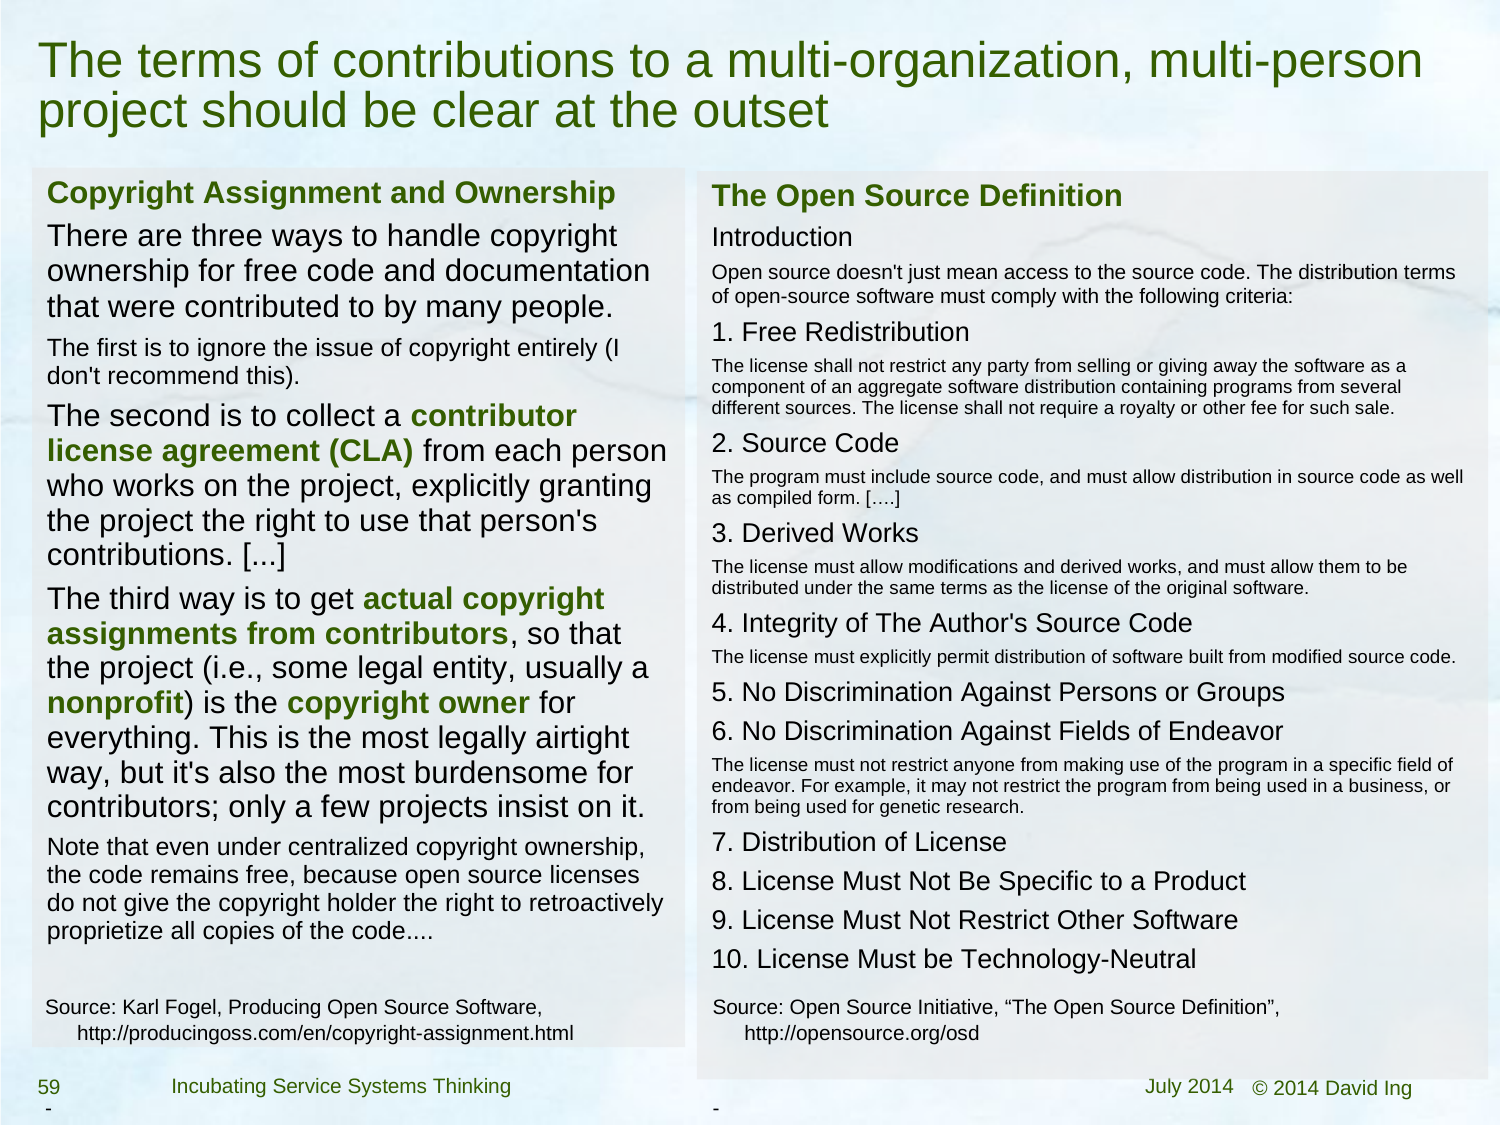

# The terms of contributions to a multi-organization, multi-person project should be clear at the outset
Copyright Assignment and Ownership
There are three ways to handle copyright ownership for free code and documentation that were contributed to by many people.
The first is to ignore the issue of copyright entirely (I don't recommend this).
The second is to collect a contributor license agreement (CLA) from each person who works on the project, explicitly granting the project the right to use that person's contributions. [...]
The third way is to get actual copyright assignments from contributors, so that the project (i.e., some legal entity, usually a nonprofit) is the copyright owner for everything. This is the most legally airtight way, but it's also the most burdensome for contributors; only a few projects insist on it.
Note that even under centralized copyright ownership, the code remains free, because open source licenses do not give the copyright holder the right to retroactively proprietize all copies of the code....
The Open Source Definition
Introduction
Open source doesn't just mean access to the source code. The distribution terms of open-source software must comply with the following criteria:
1. Free Redistribution
The license shall not restrict any party from selling or giving away the software as a component of an aggregate software distribution containing programs from several different sources. The license shall not require a royalty or other fee for such sale.
2. Source Code
The program must include source code, and must allow distribution in source code as well as compiled form. [….]
3. Derived Works
The license must allow modifications and derived works, and must allow them to be distributed under the same terms as the license of the original software.
4. Integrity of The Author's Source Code
The license must explicitly permit distribution of software built from modified source code.
5. No Discrimination Against Persons or Groups
6. No Discrimination Against Fields of Endeavor
The license must not restrict anyone from making use of the program in a specific field of endeavor. For example, it may not restrict the program from being used in a business, or from being used for genetic research.
7. Distribution of License
8. License Must Not Be Specific to a Product
9. License Must Not Restrict Other Software
10. License Must be Technology-Neutral
Source: Karl Fogel, Producing Open Source Software, http://producingoss.com/en/copyright-assignment.html
-
Source: Open Source Initiative, “The Open Source Definition”, http://opensource.org/osd
-
Incubating Service Systems Thinking
July 2014
59